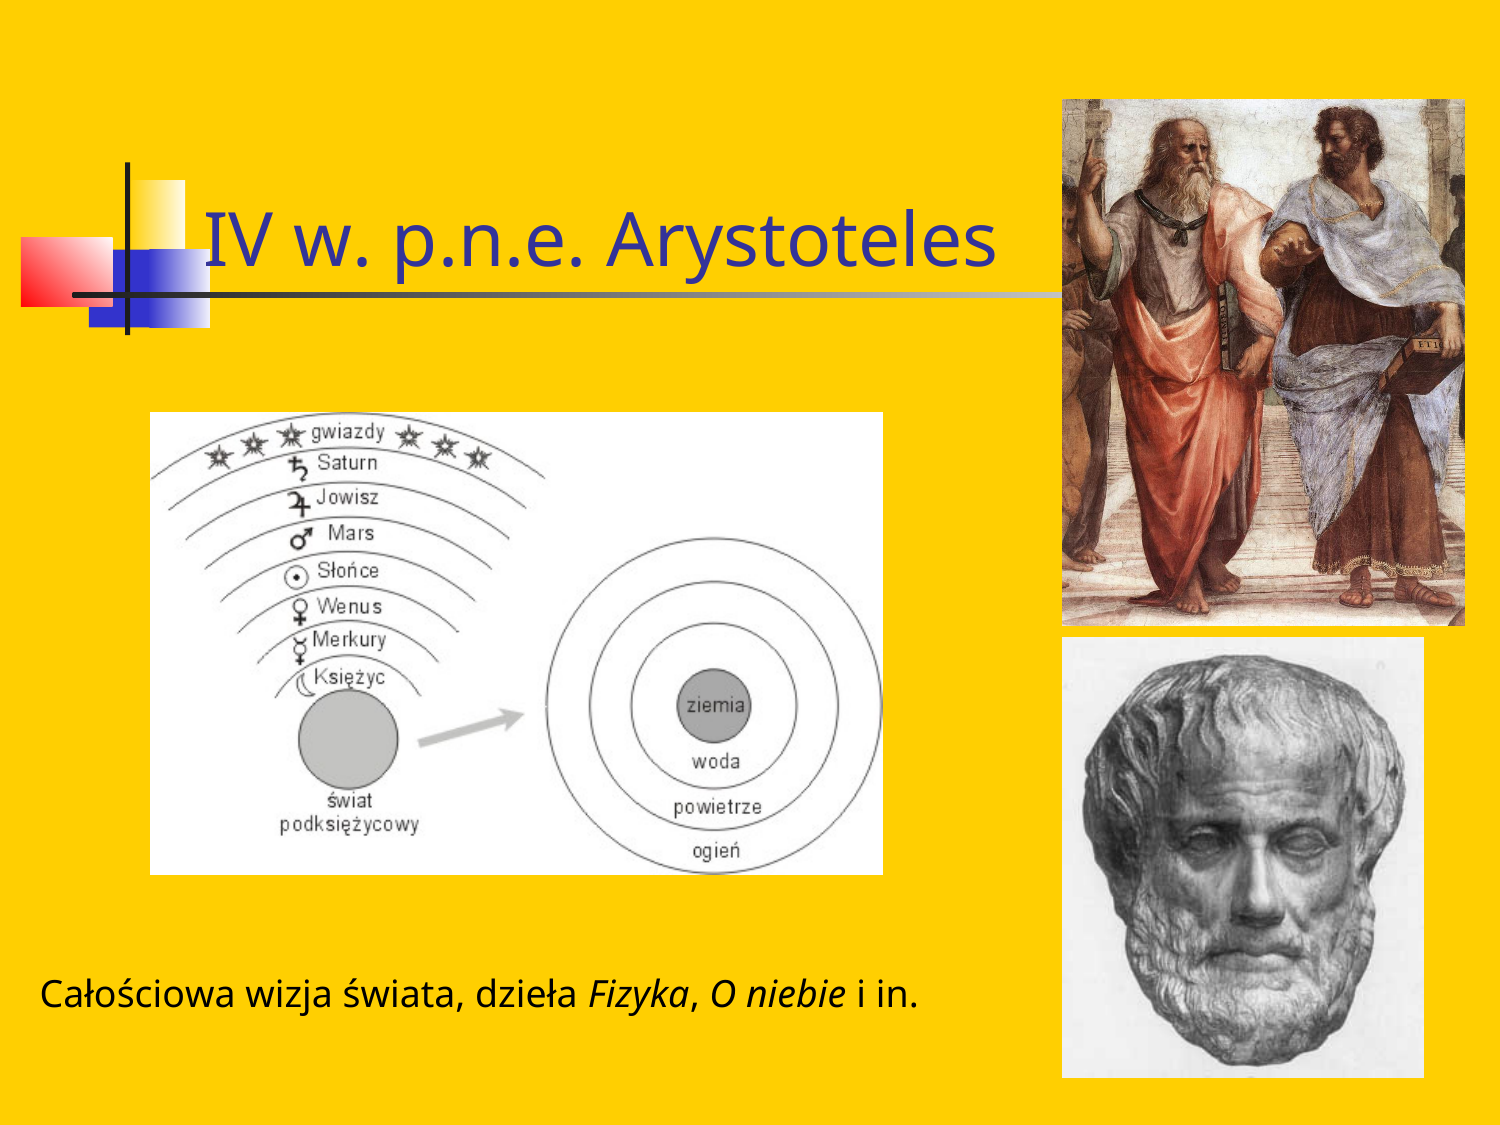

# IV w. p.n.e. Arystoteles
Całościowa wizja świata, dzieła Fizyka, O niebie i in.